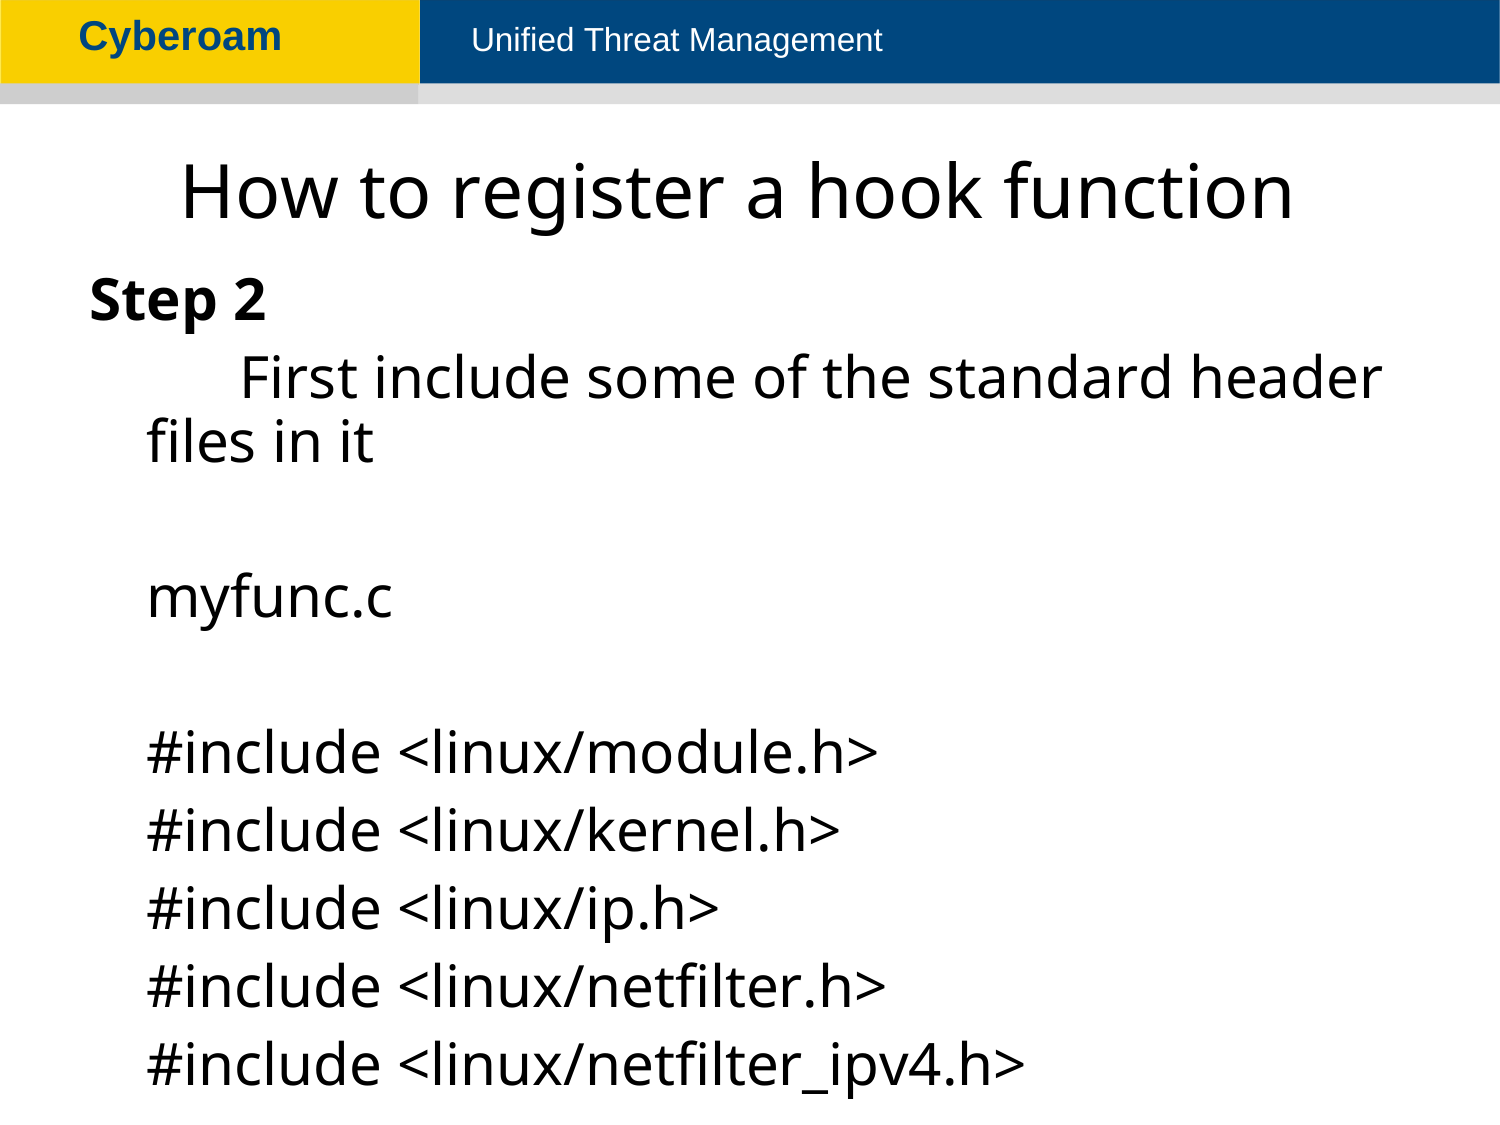

# How to register a hook function
Step 2
		First include some of the standard header files in it
	myfunc.c
	#include <linux/module.h>
	#include <linux/kernel.h>
	#include <linux/ip.h>
	#include <linux/netfilter.h>
	#include <linux/netfilter_ipv4.h>